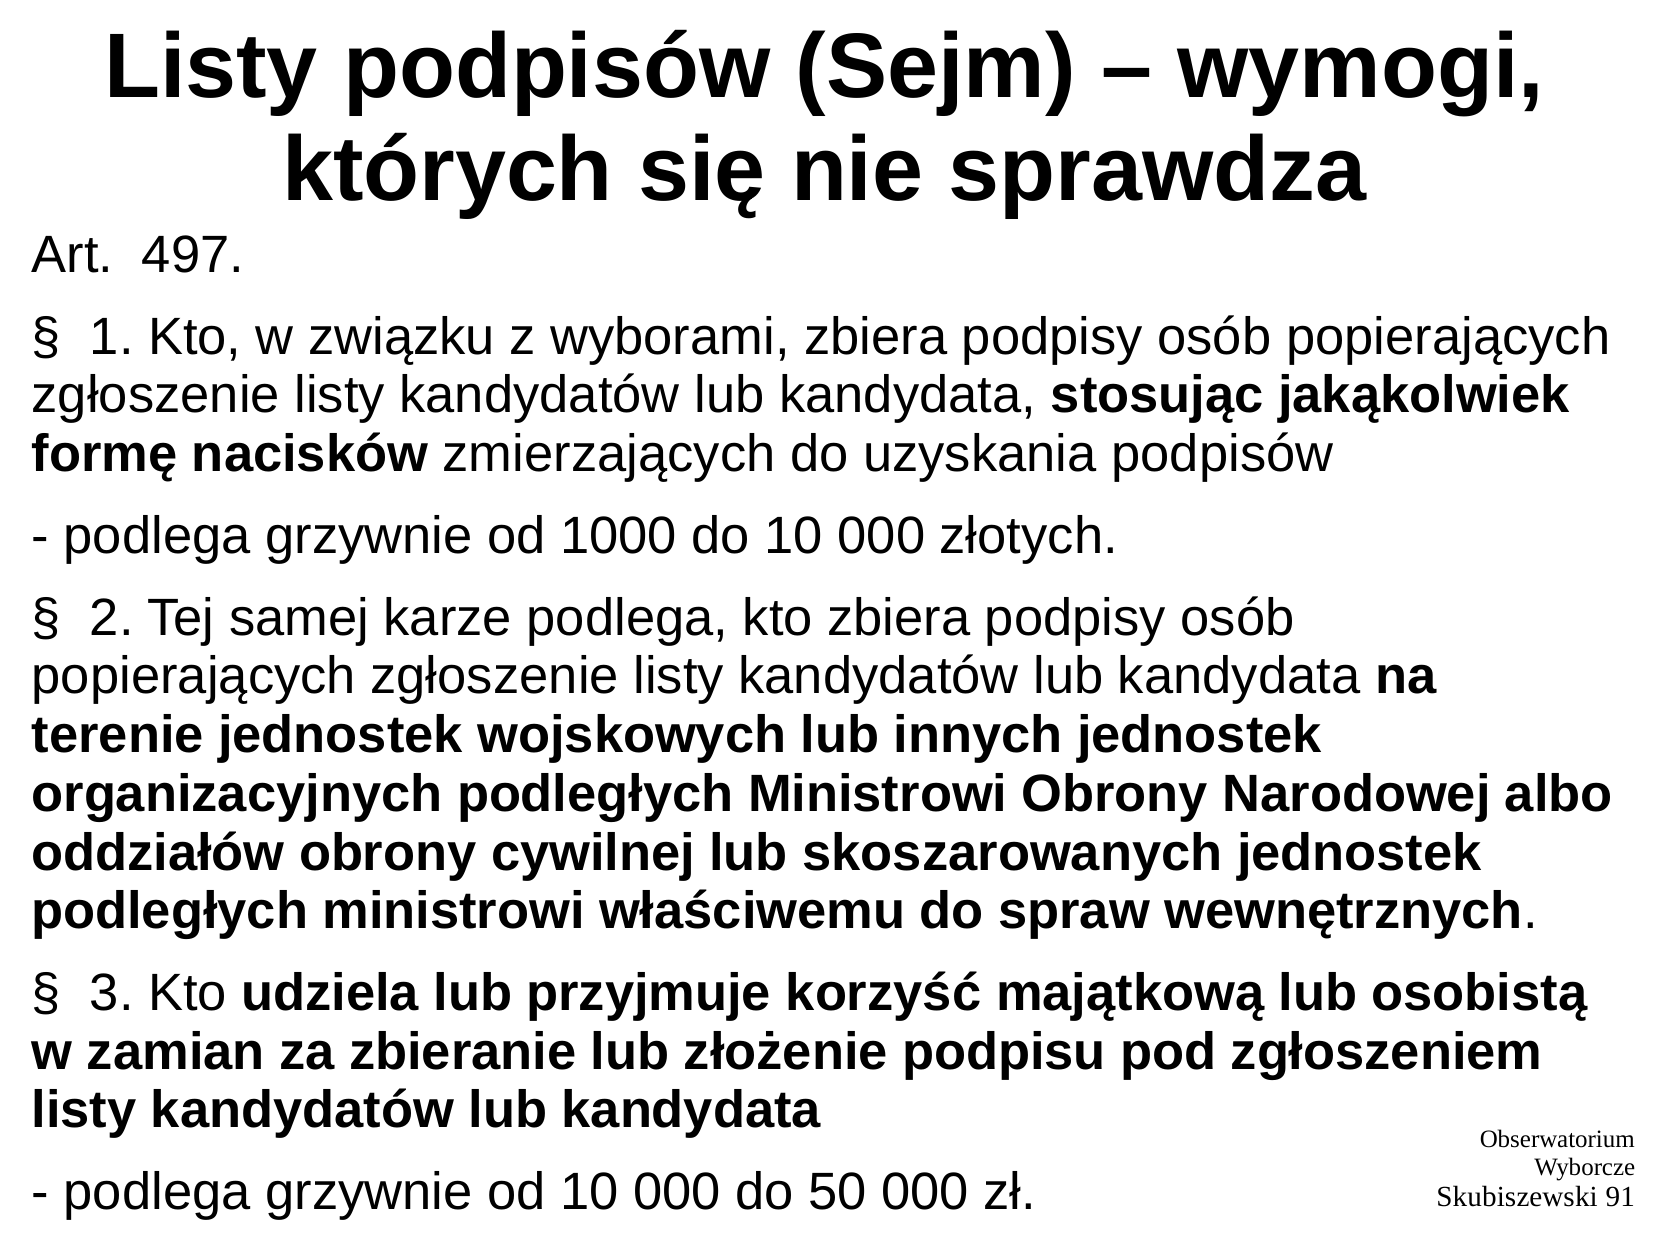

# Listy podpisów (Sejm) – wymogi, których się nie sprawdza
Art. 497.
§ 1. Kto, w związku z wyborami, zbiera podpisy osób popierających zgłoszenie listy kandydatów lub kandydata, stosując jakąkolwiek formę nacisków zmierzających do uzyskania podpisów
- podlega grzywnie od 1000 do 10 000 złotych.
§ 2. Tej samej karze podlega, kto zbiera podpisy osób popierających zgłoszenie listy kandydatów lub kandydata na terenie jednostek wojskowych lub innych jednostek organizacyjnych podległych Ministrowi Obrony Narodowej albo oddziałów obrony cywilnej lub skoszarowanych jednostek podległych ministrowi właściwemu do spraw wewnętrznych.
§ 3. Kto udziela lub przyjmuje korzyść majątkową lub osobistą w zamian za zbieranie lub złożenie podpisu pod zgłoszeniem listy kandydatów lub kandydata
- podlega grzywnie od 10 000 do 50 000 zł.
91